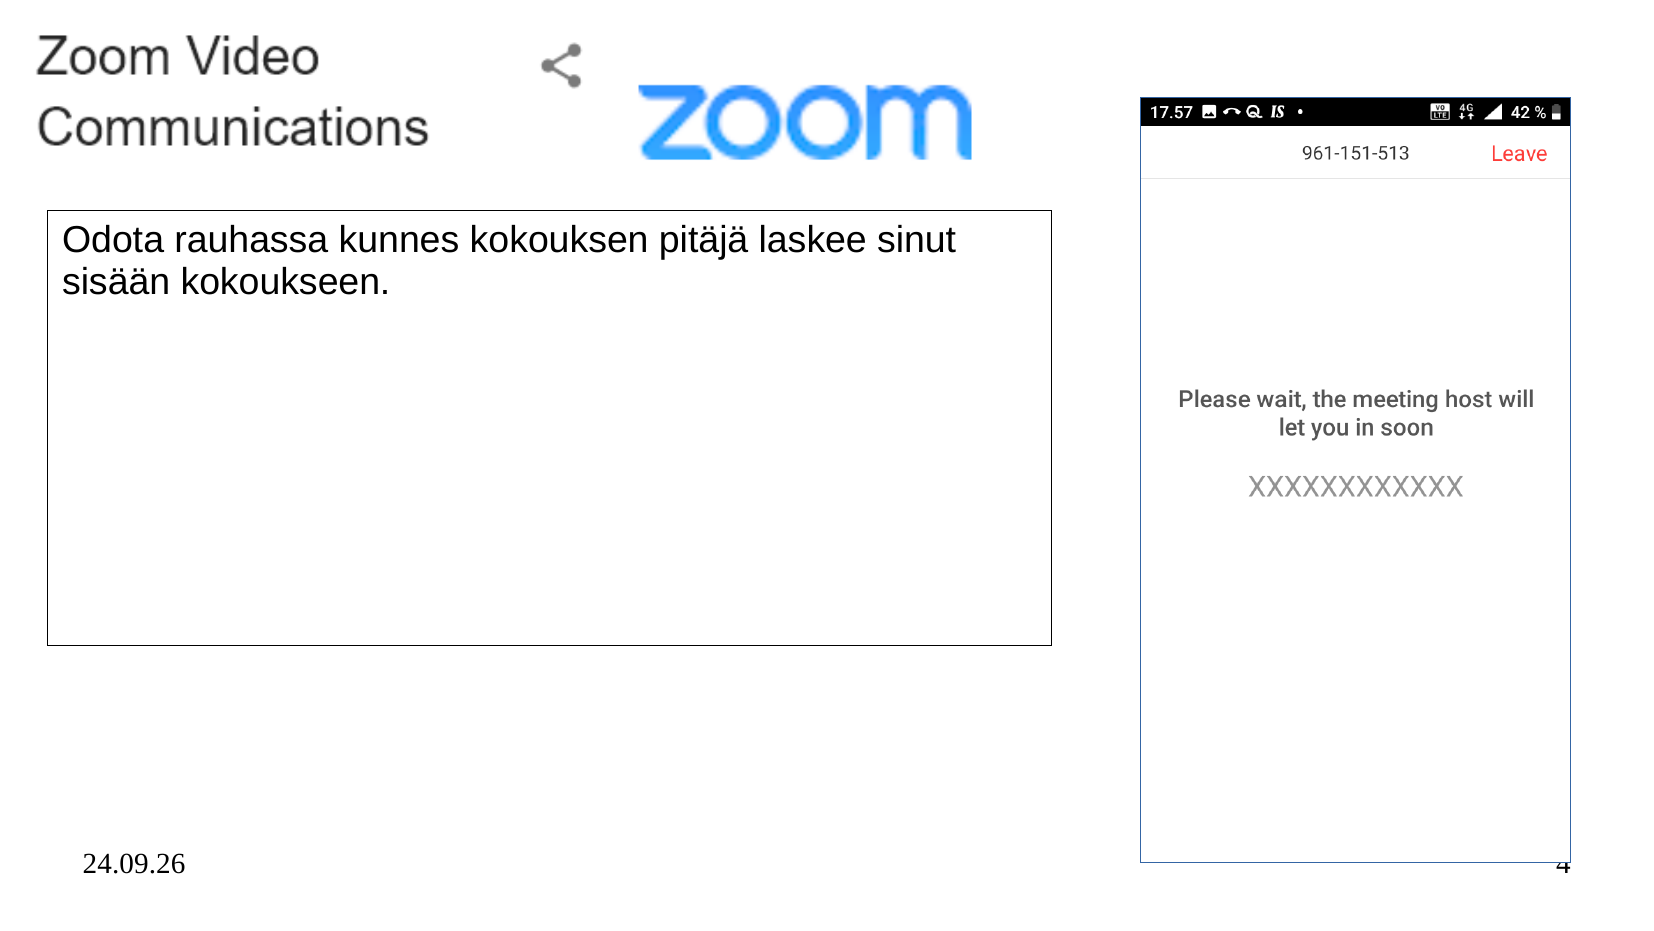

Odota rauhassa kunnes kokouksen pitäjä laskee sinut sisään kokoukseen.
4